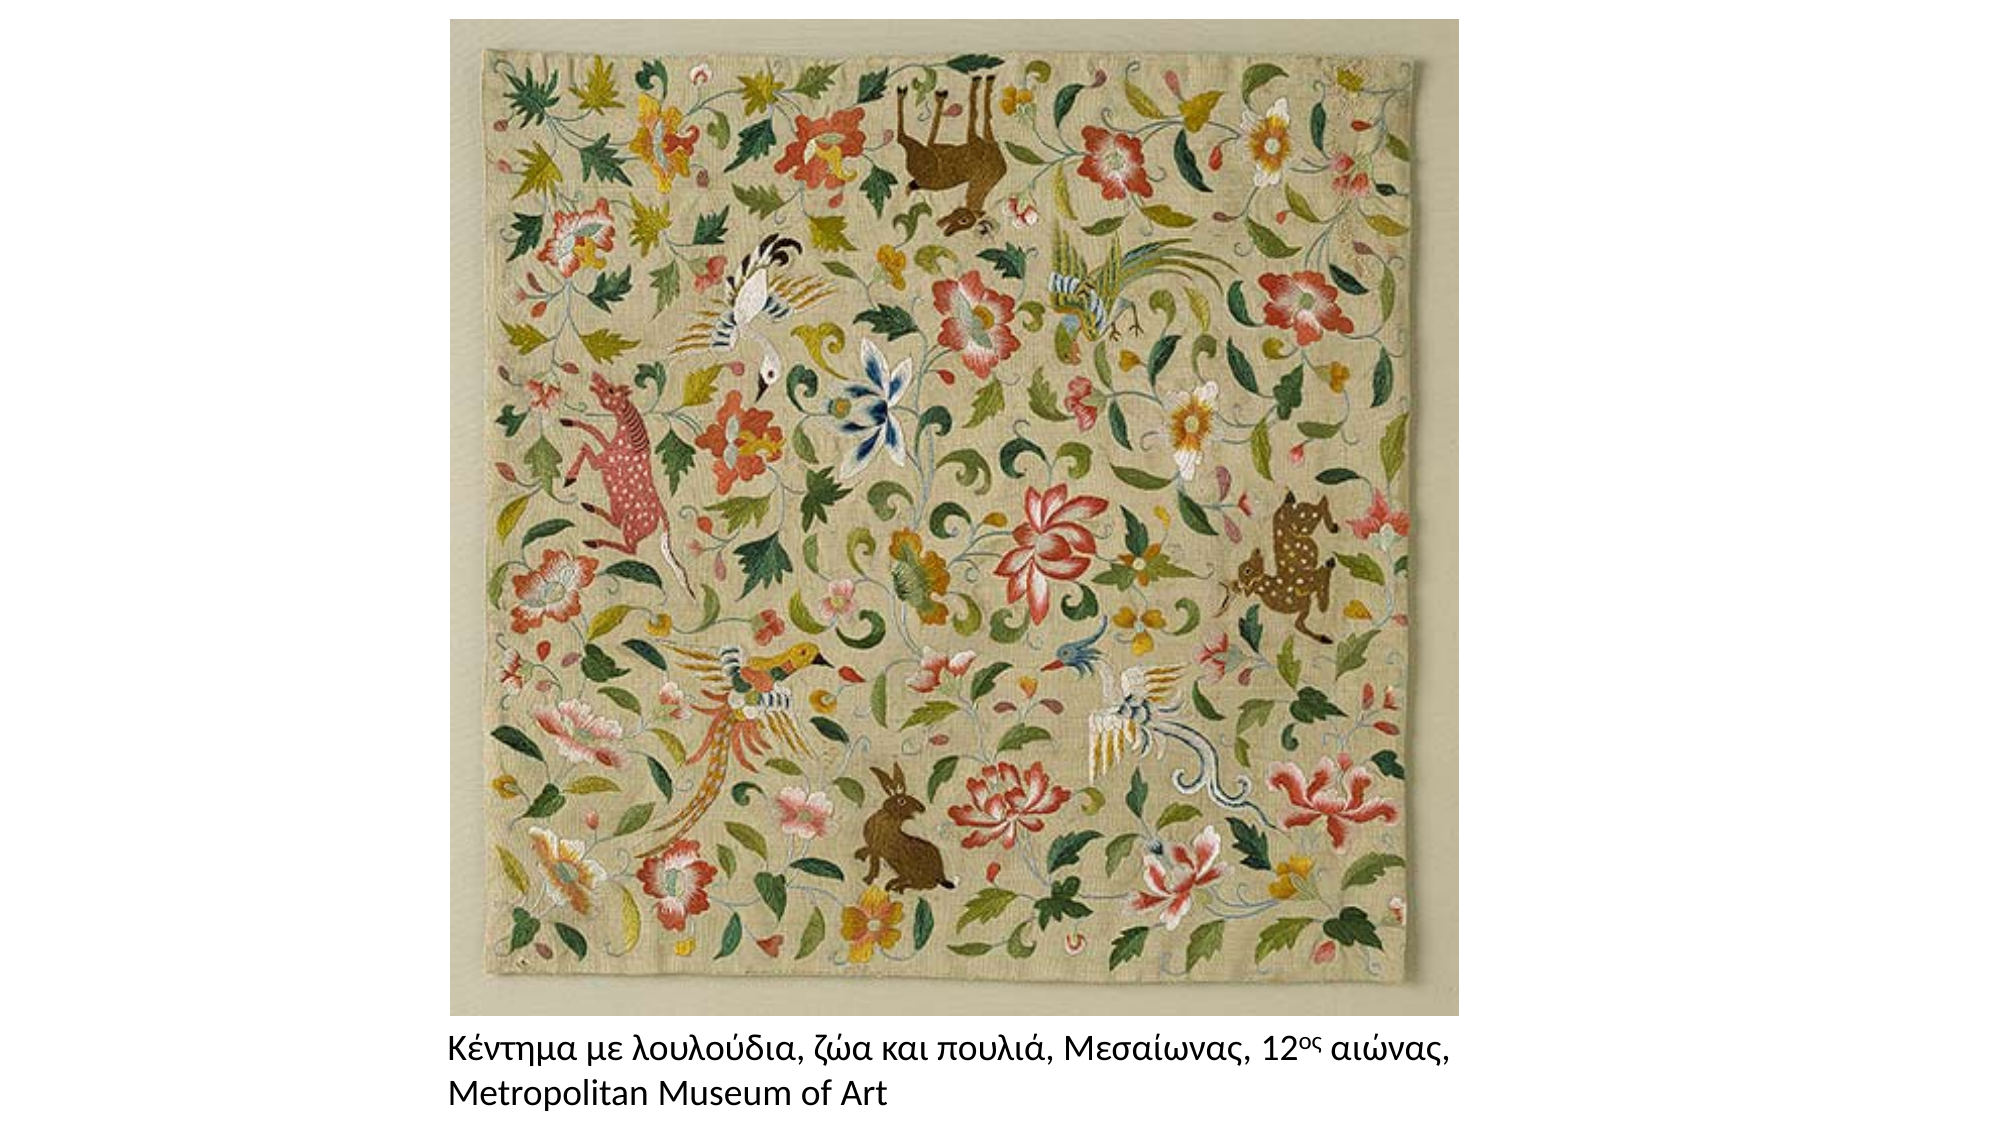

Κέντημα με λουλούδια, ζώα και πουλιά, Μεσαίωνας, 12ος αιώνας, Metropolitan Museum of Art